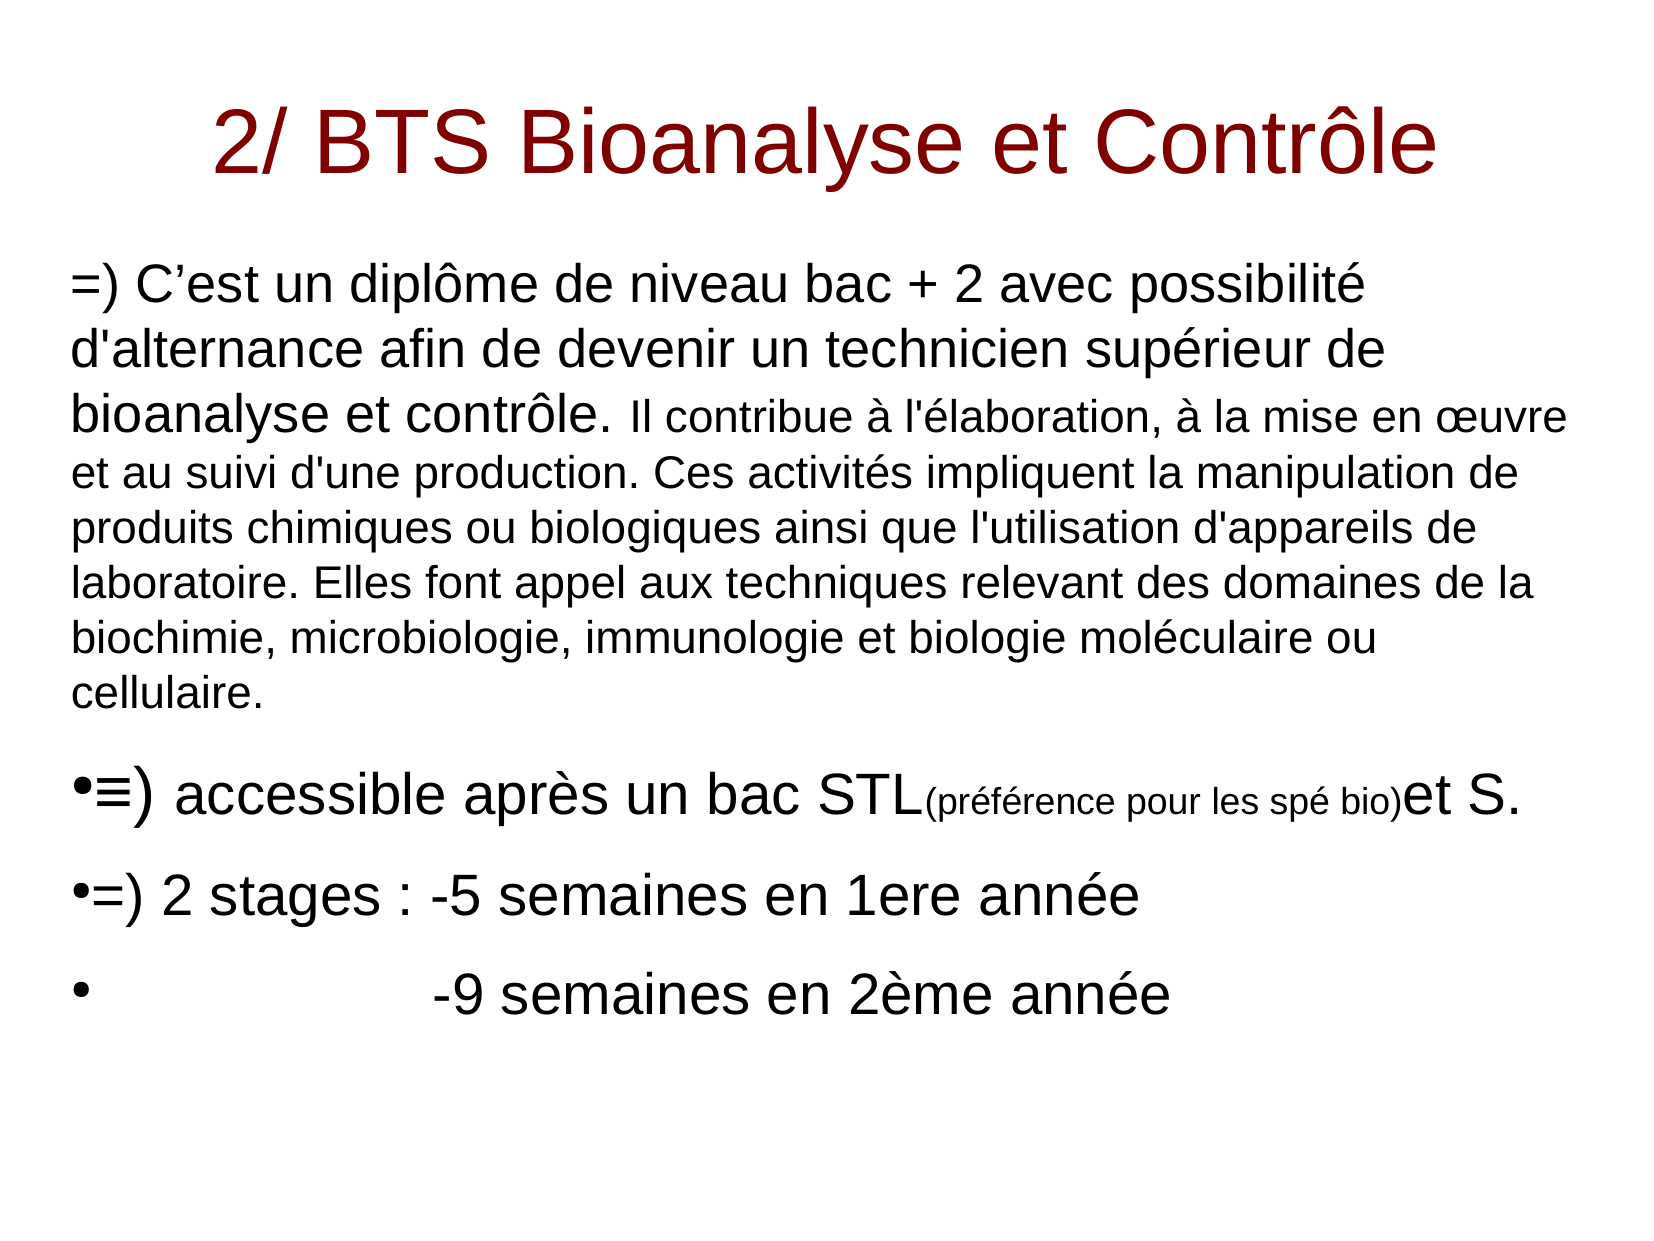

# 2/ BTS Bioanalyse et Contrôle
=) C’est un diplôme de niveau bac + 2 avec possibilité d'alternance afin de devenir un technicien supérieur de bioanalyse et contrôle. Il contribue à l'élaboration, à la mise en œuvre et au suivi d'une production. Ces activités impliquent la manipulation de produits chimiques ou biologiques ainsi que l'utilisation d'appareils de laboratoire. Elles font appel aux techniques relevant des domaines de la biochimie, microbiologie, immunologie et biologie moléculaire ou cellulaire.
≡) accessible après un bac STL(préférence pour les spé bio)et S.
=) 2 stages : -5 semaines en 1ere année
 -9 semaines en 2ème année